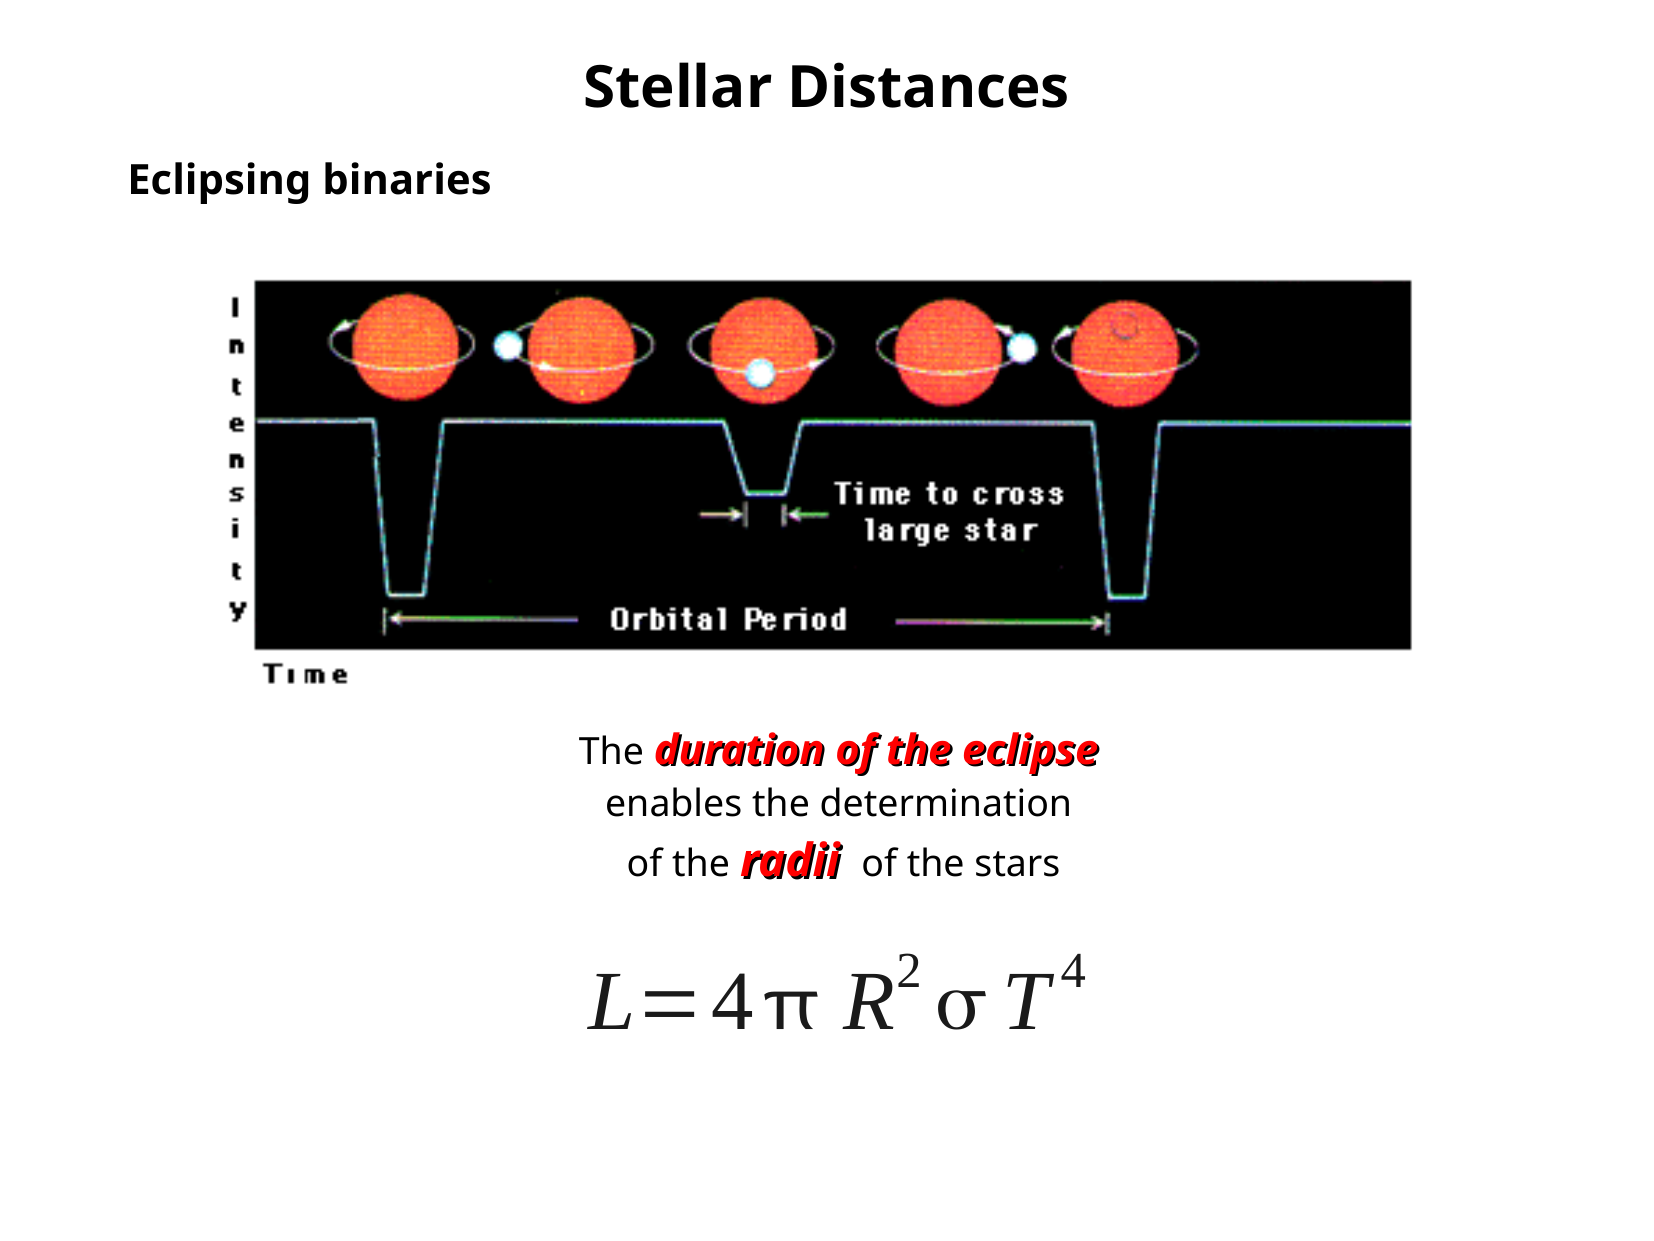

Stellar Distances
Eclipsing binaries
The duration of the eclipse
enables the determination
of the radii of the stars